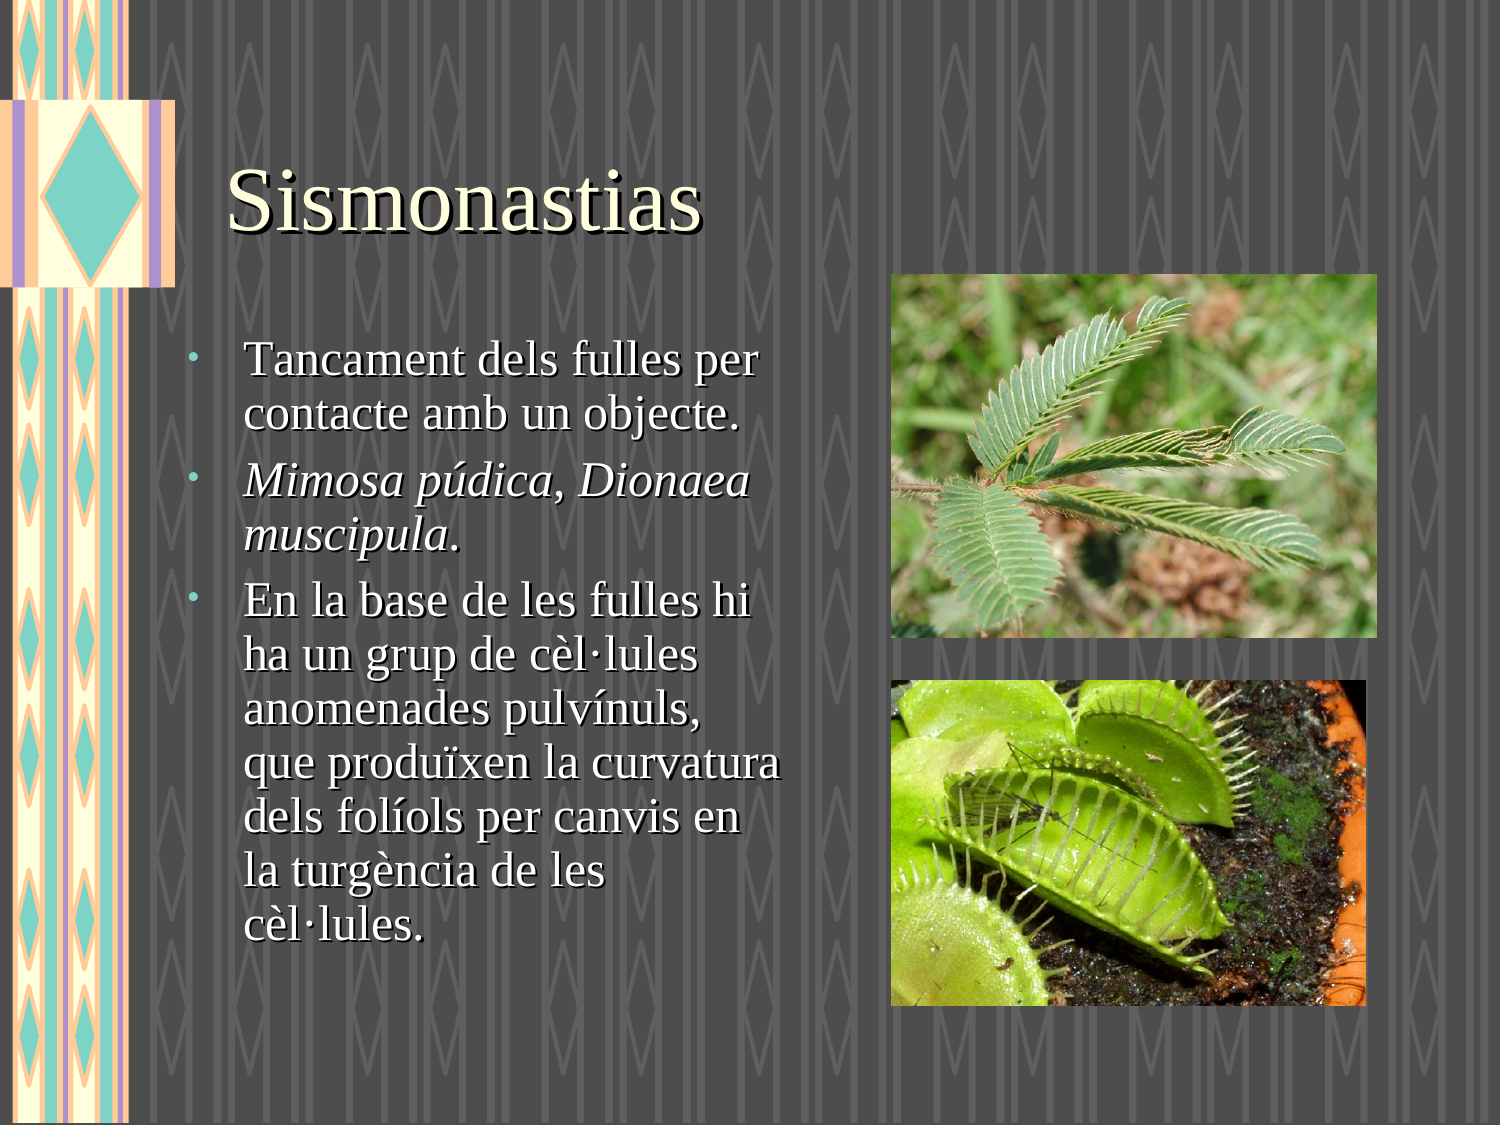

# Sismonastias
Tancament dels fulles per contacte amb un objecte.
Mimosa púdica, Dionaea muscipula.
En la base de les fulles hi ha un grup de cèl·lules anomenades pulvínuls, que produïxen la curvatura dels folíols per canvis en la turgència de les cèl·lules.